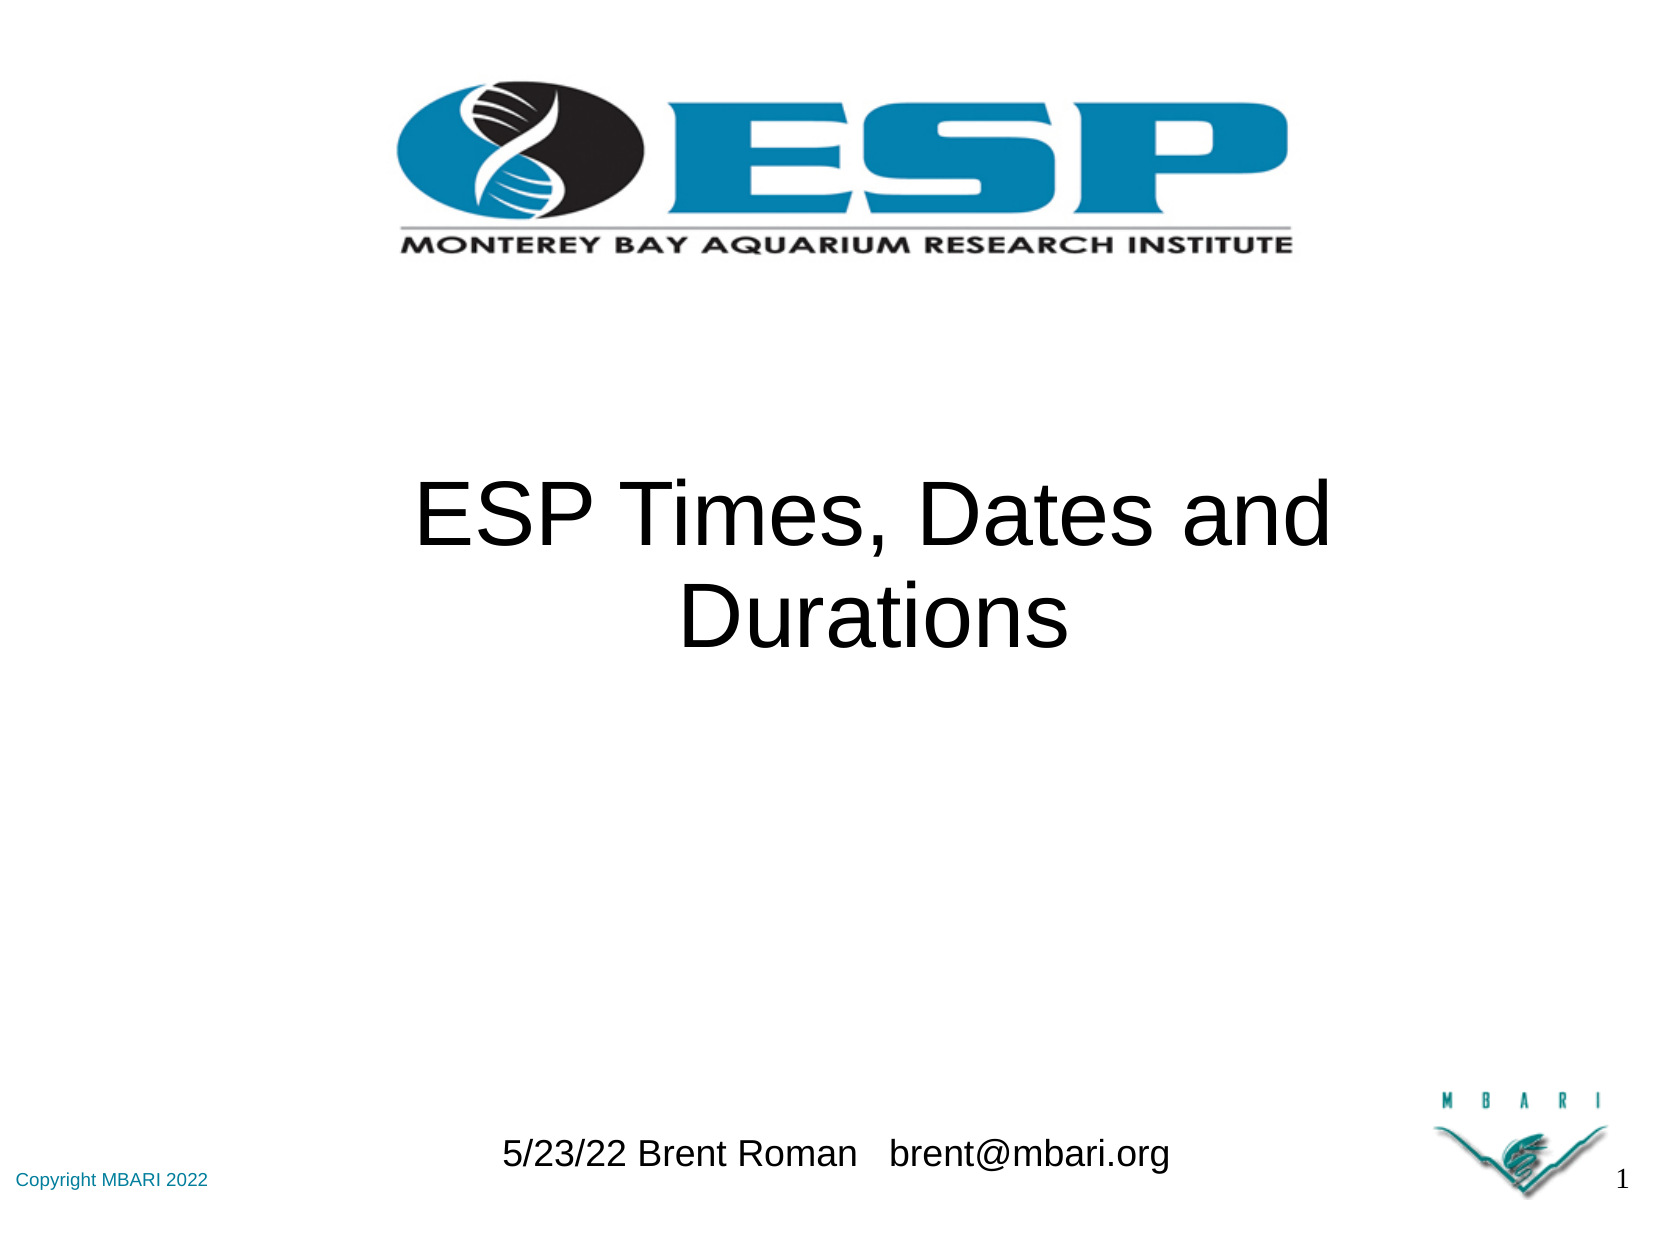

ESP Times, Dates and
Durations
5/23/22 Brent Roman brent@mbari.org